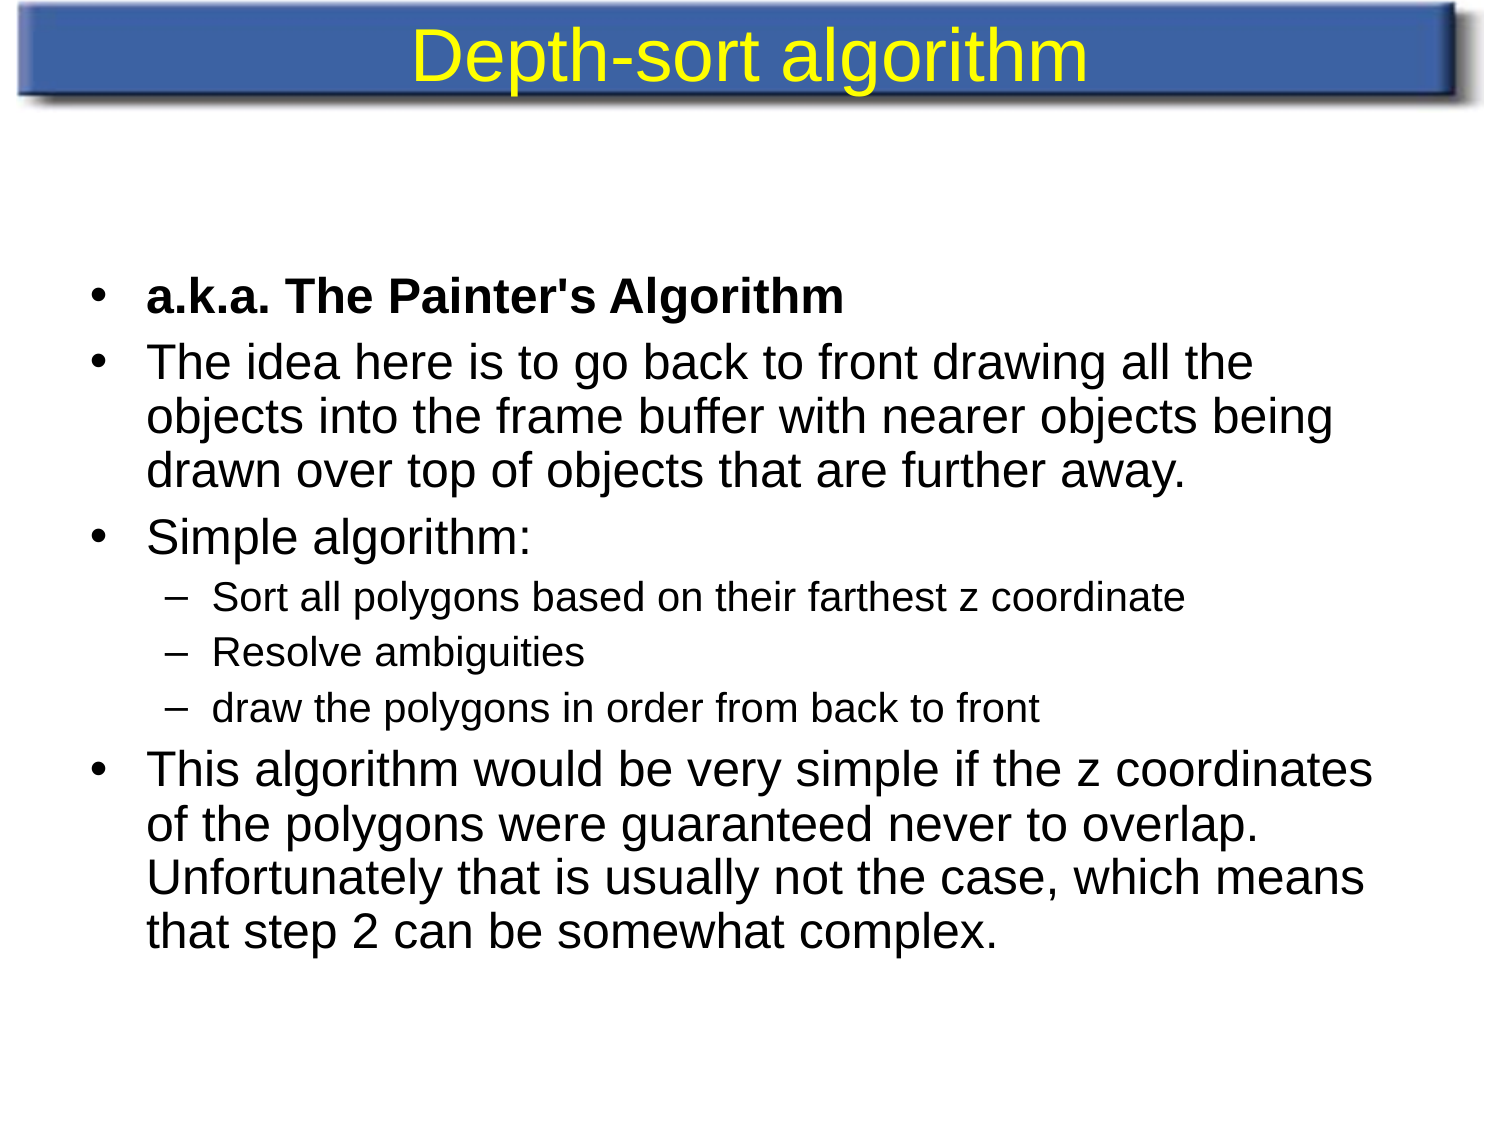

# Depth-sort algorithm
a.k.a. The Painter's Algorithm
The idea here is to go back to front drawing all the objects into the frame buffer with nearer objects being drawn over top of objects that are further away.
Simple algorithm:
Sort all polygons based on their farthest z coordinate
Resolve ambiguities
draw the polygons in order from back to front
This algorithm would be very simple if the z coordinates of the polygons were guaranteed never to overlap. Unfortunately that is usually not the case, which means that step 2 can be somewhat complex.